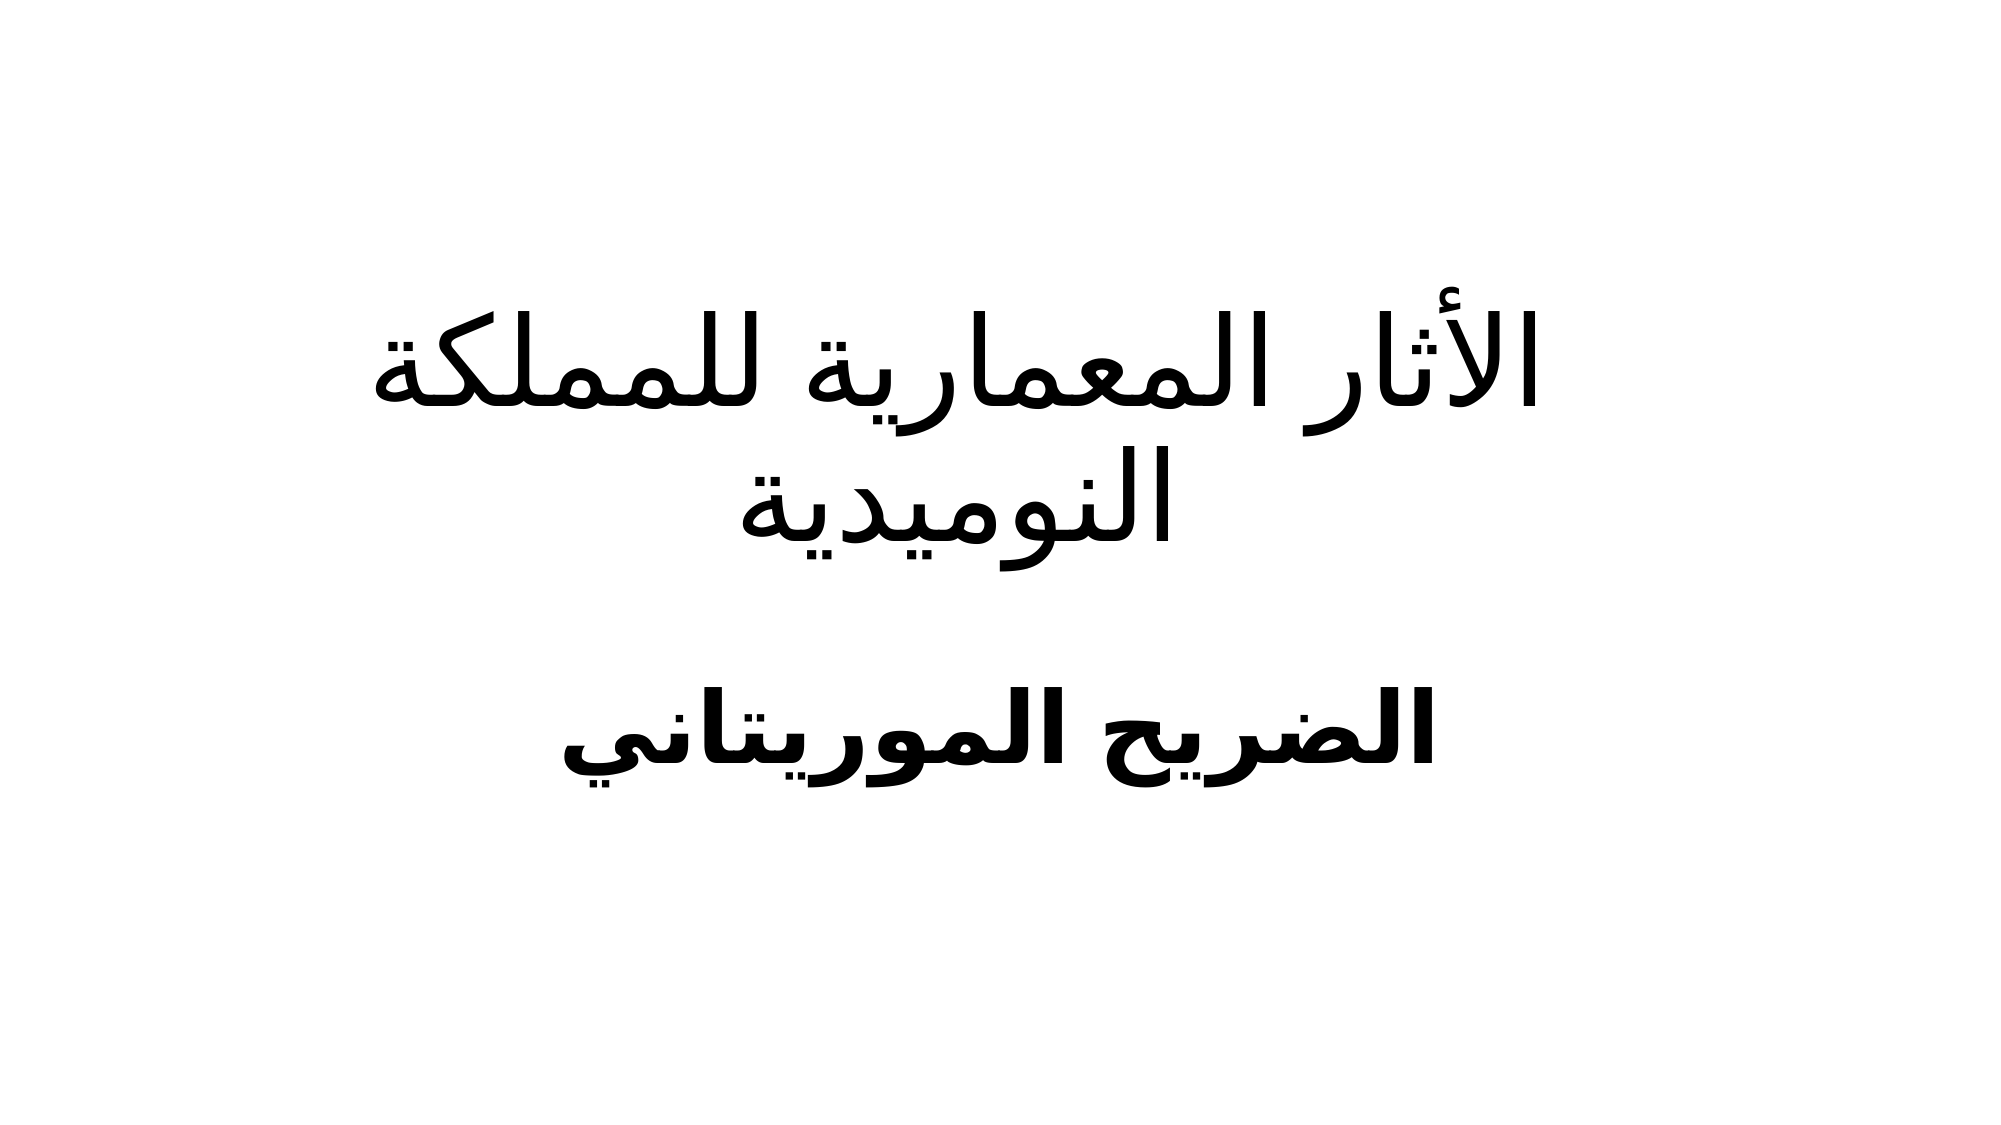

# الأثار المعمارية للمملكة النوميدية
الضريح الموريتاني